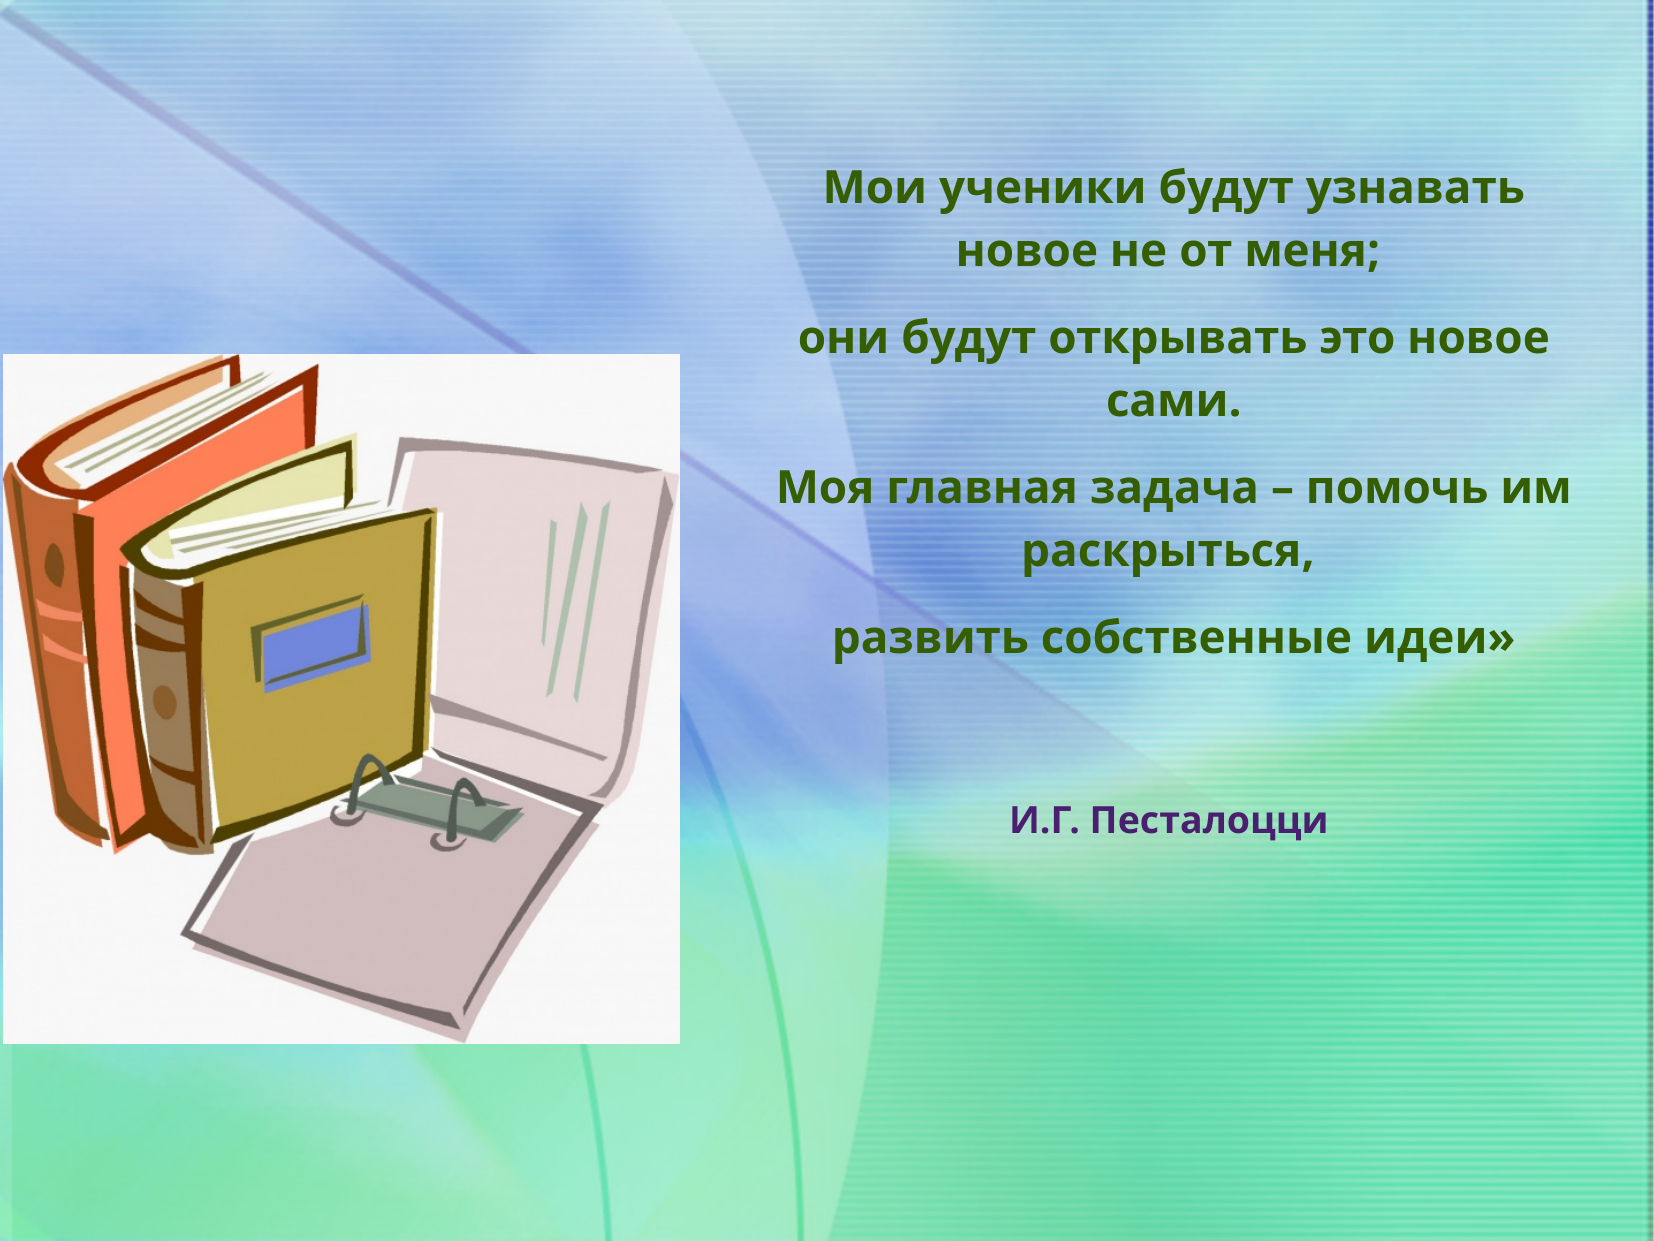

Мои ученики будут узнавать новое не от меня;
они будут открывать это новое сами.
Моя главная задача – помочь им раскрыться,
развить собственные идеи»
И.Г. Песталоцци